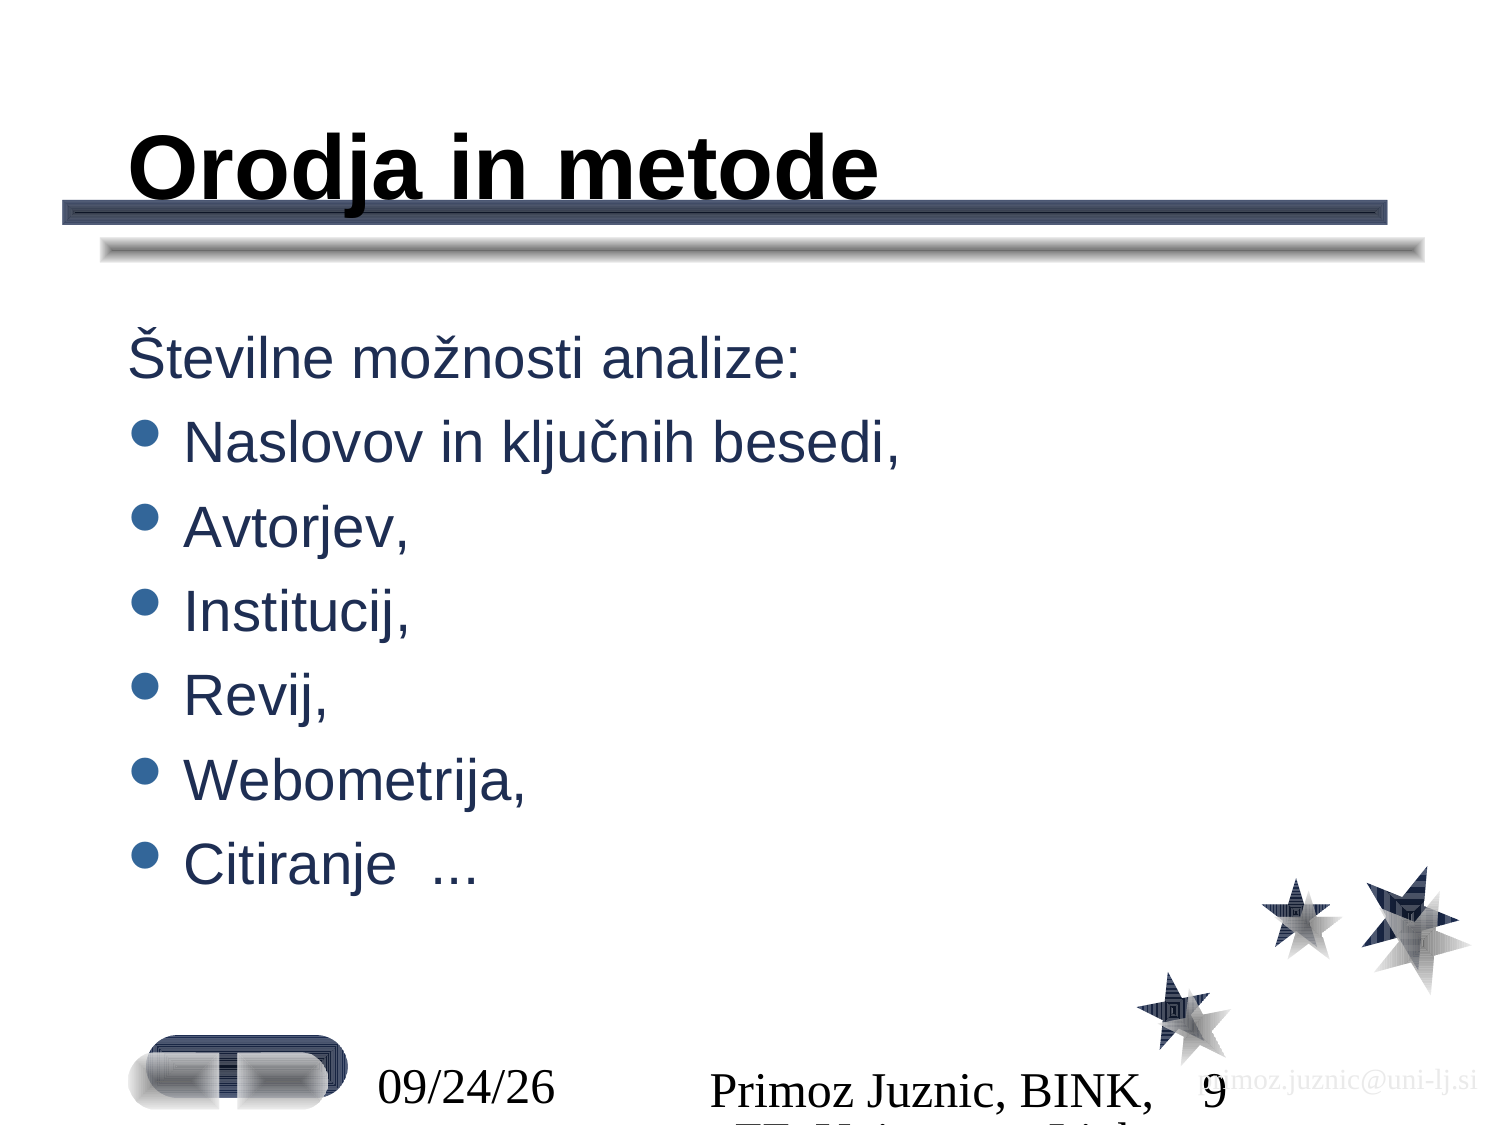

# Orodja in metode
Številne možnosti analize:
Naslovov in ključnih besedi,
Avtorjev,
Institucij,
Revij,
Webometrija,
Citiranje ...
Primoz Juznic, BINK, FF, Univerza v Ljubljani
9